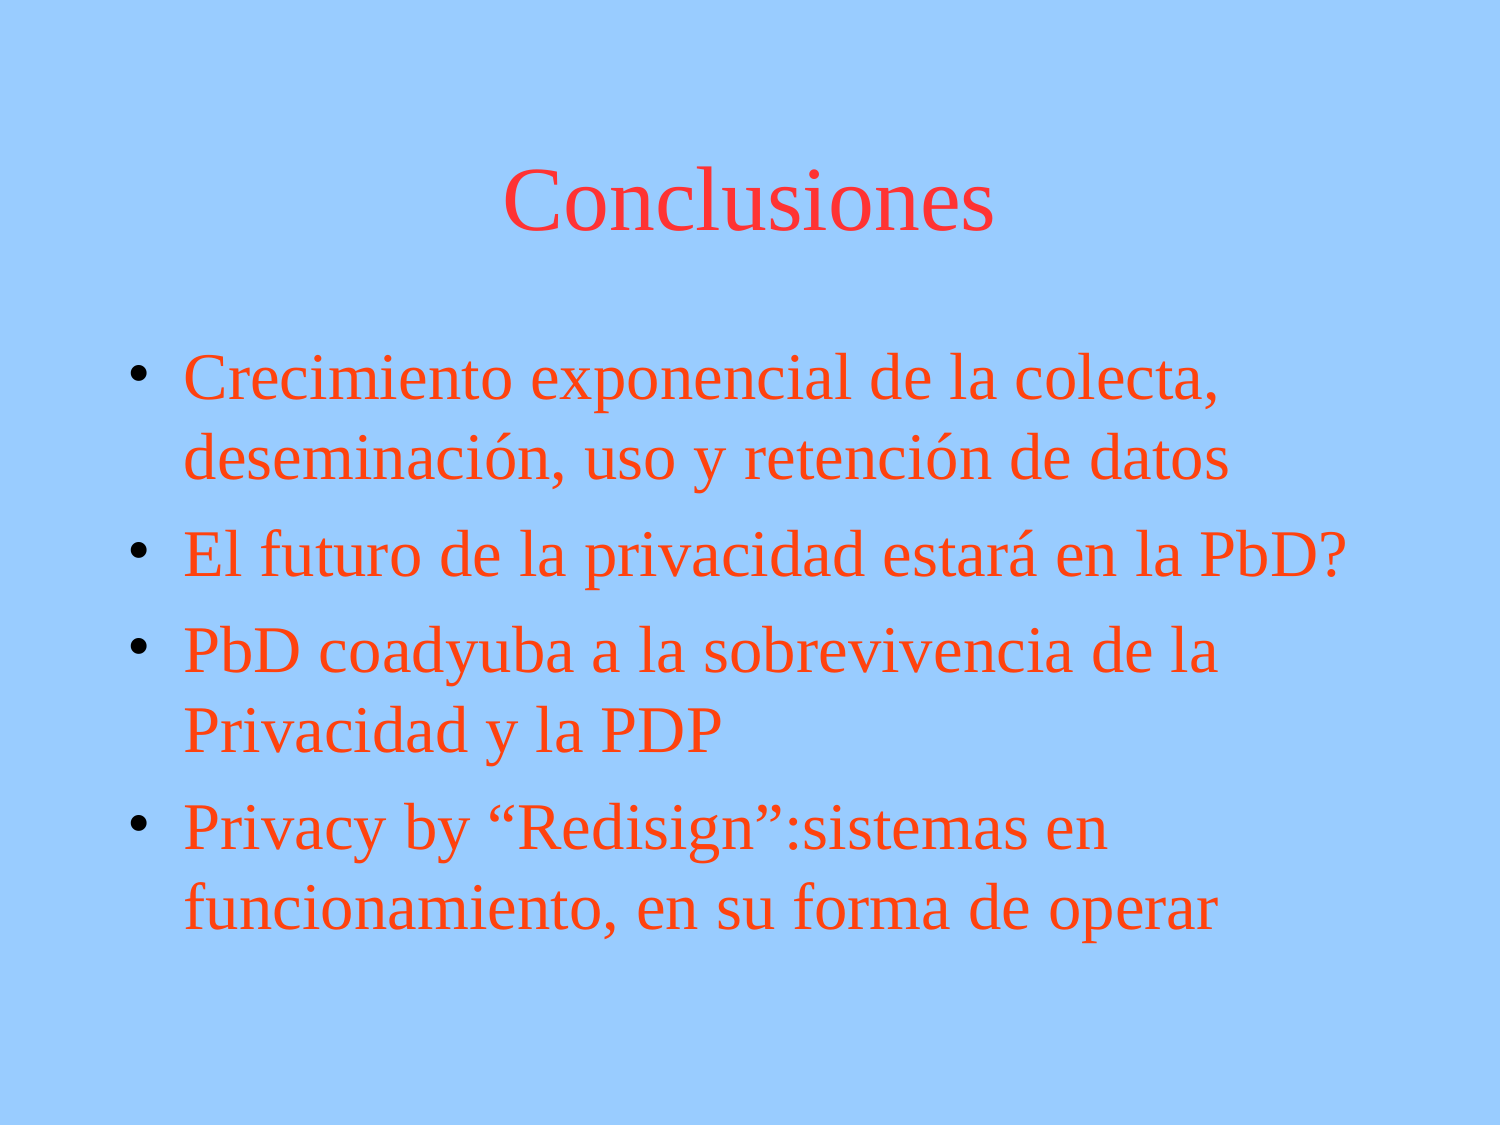

# Conclusiones
Crecimiento exponencial de la colecta, deseminación, uso y retención de datos
El futuro de la privacidad estará en la PbD?
PbD coadyuba a la sobrevivencia de la Privacidad y la PDP
Privacy by “Redisign”:sistemas en funcionamiento, en su forma de operar